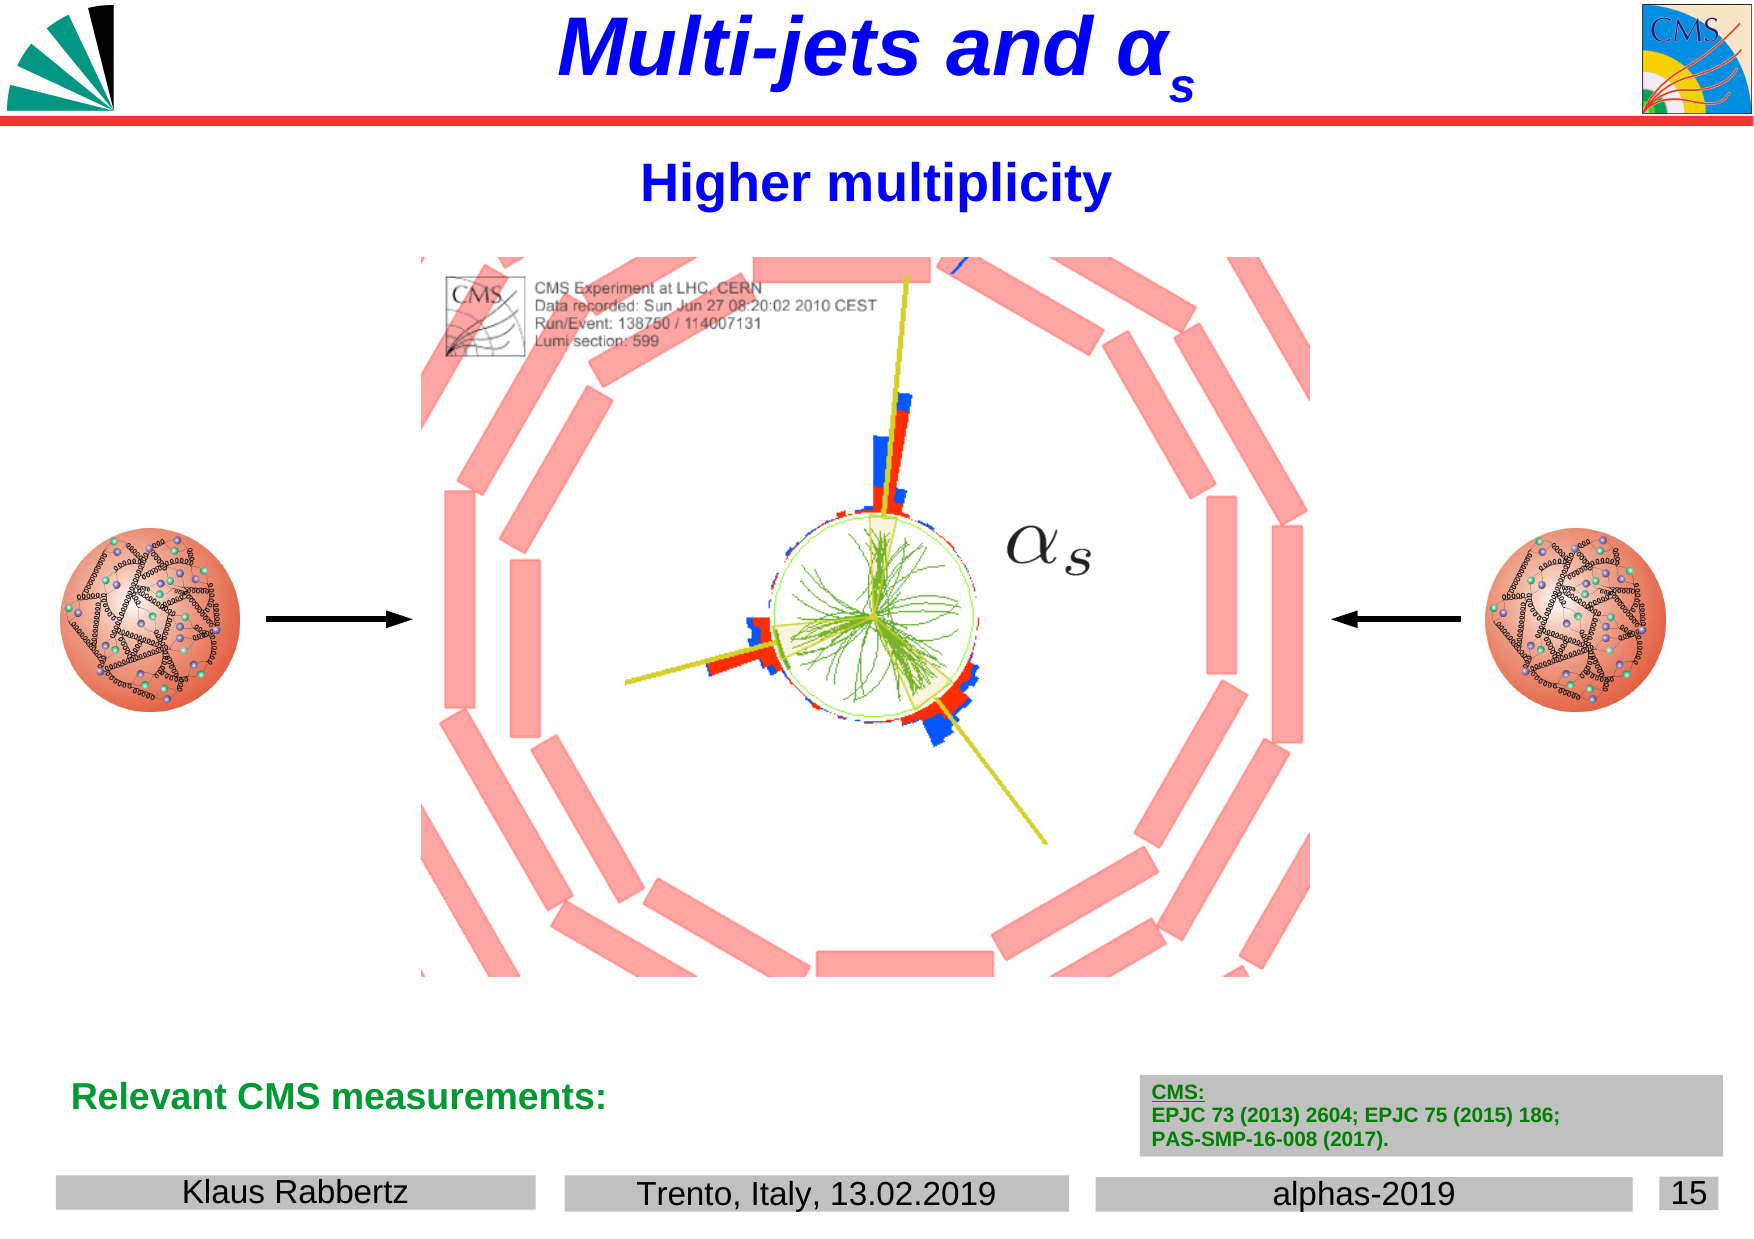

# Multi-jets and αs
Higher multiplicity
Relevant CMS measurements:
CMS:
EPJC 73 (2013) 2604; EPJC 75 (2015) 186;
PAS-SMP-16-008 (2017).